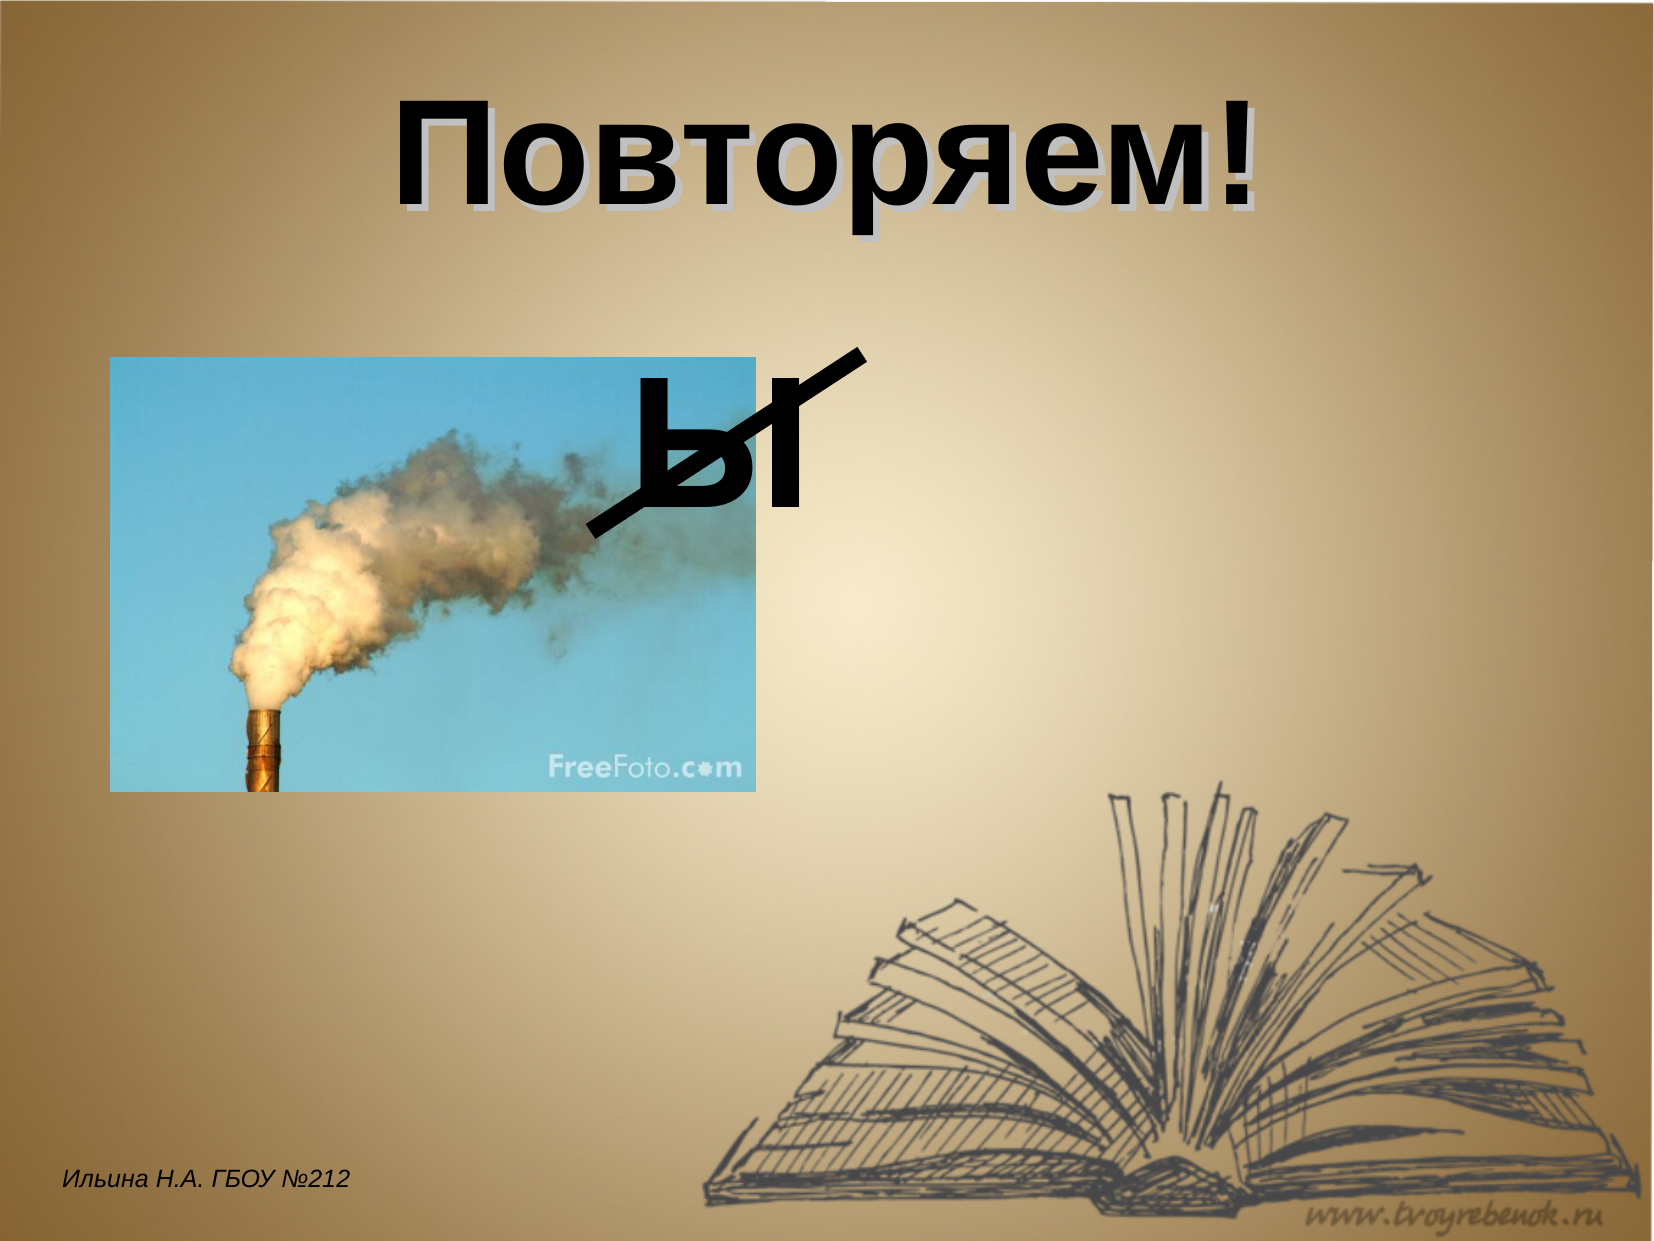

# Повторяем!
Ы
Ильина Н.А. ГБОУ №212